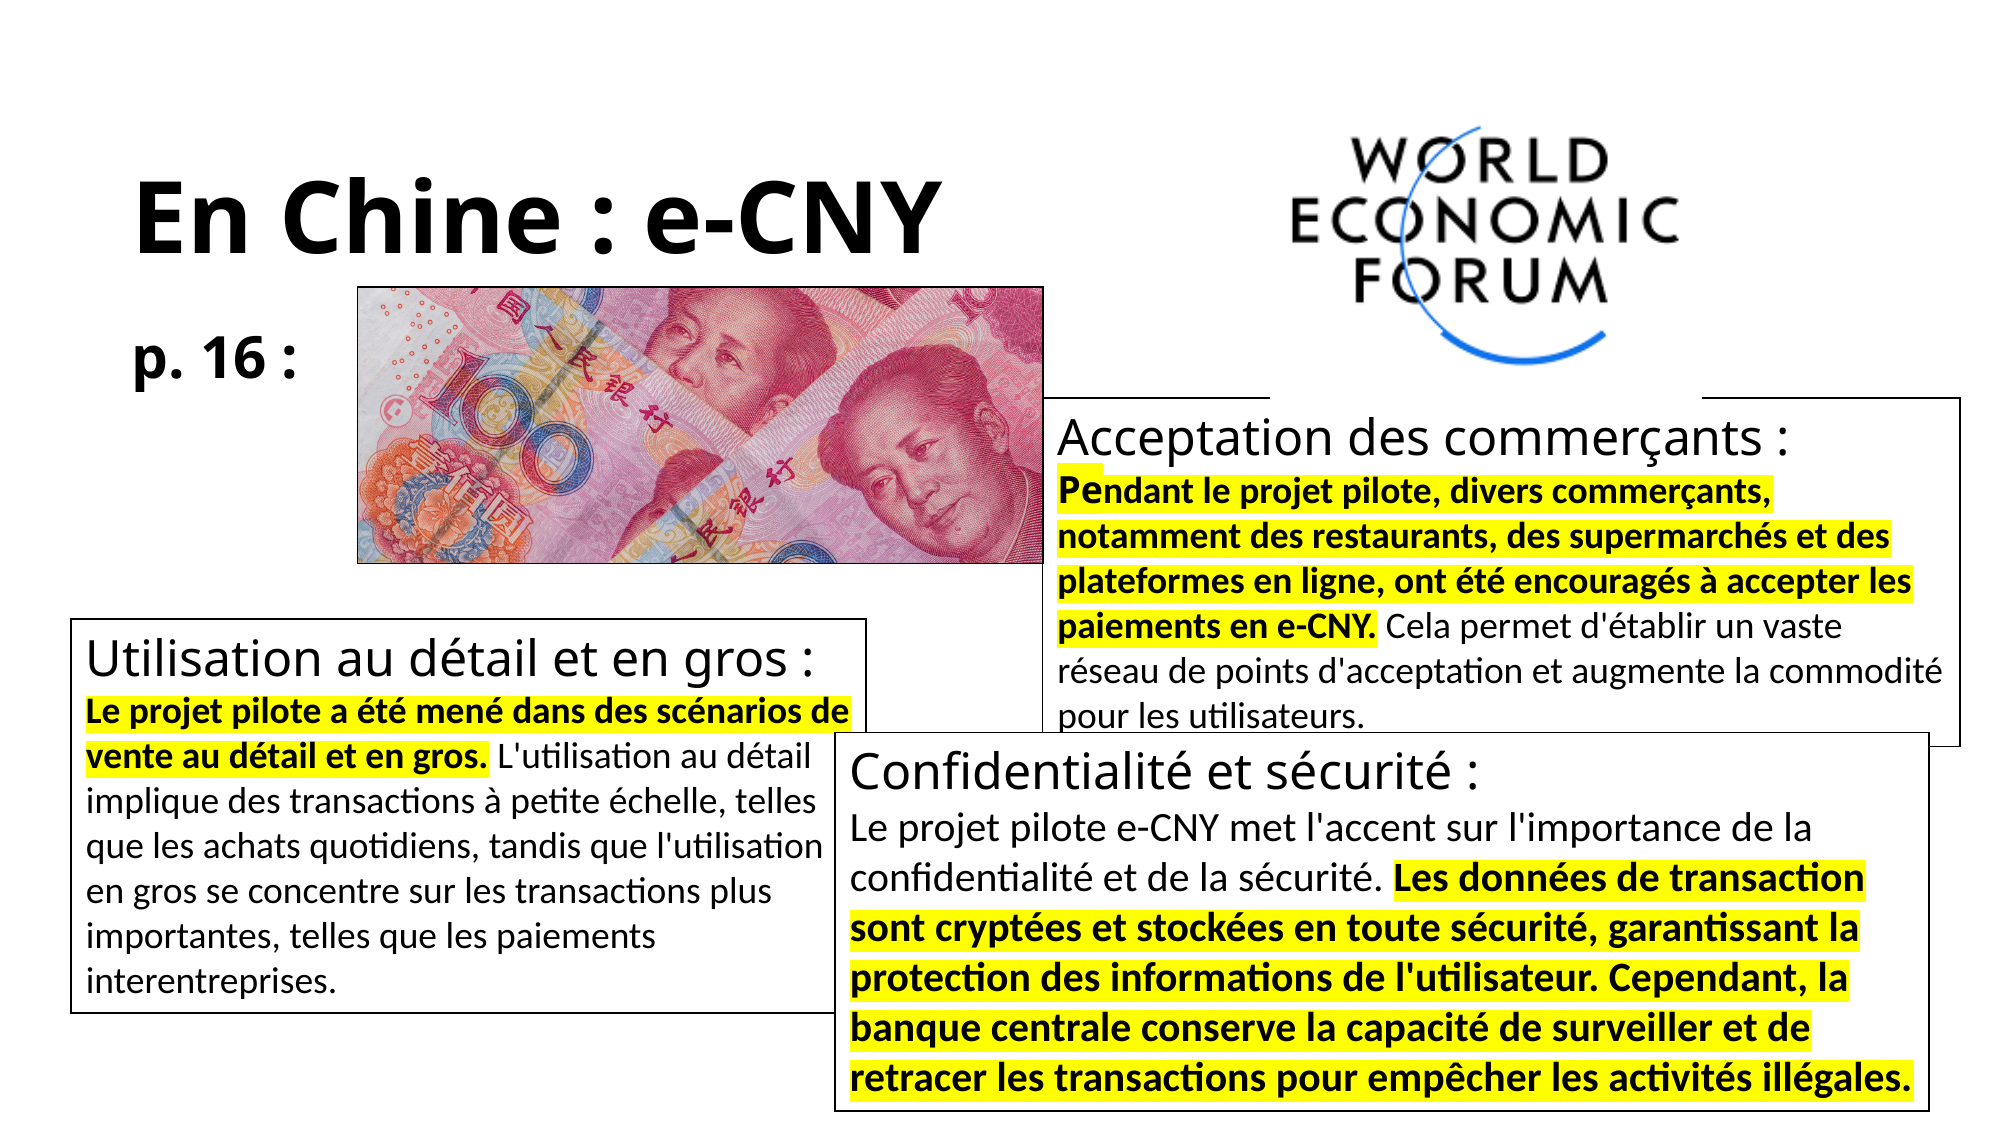

# En Chine : e-CNY
p. 16 :
Acceptation des commerçants :
Pendant le projet pilote, divers commerçants, notamment des restaurants, des supermarchés et des plateformes en ligne, ont été encouragés à accepter les paiements en e-CNY. Cela permet d'établir un vaste réseau de points d'acceptation et augmente la commodité pour les utilisateurs.
Utilisation au détail et en gros :
Le projet pilote a été mené dans des scénarios de vente au détail et en gros. L'utilisation au détail implique des transactions à petite échelle, telles que les achats quotidiens, tandis que l'utilisation en gros se concentre sur les transactions plus importantes, telles que les paiements interentreprises.
Confidentialité et sécurité :
Le projet pilote e-CNY met l'accent sur l'importance de la confidentialité et de la sécurité. Les données de transaction sont cryptées et stockées en toute sécurité, garantissant la protection des informations de l'utilisateur. Cependant, la banque centrale conserve la capacité de surveiller et de retracer les transactions pour empêcher les activités illégales.